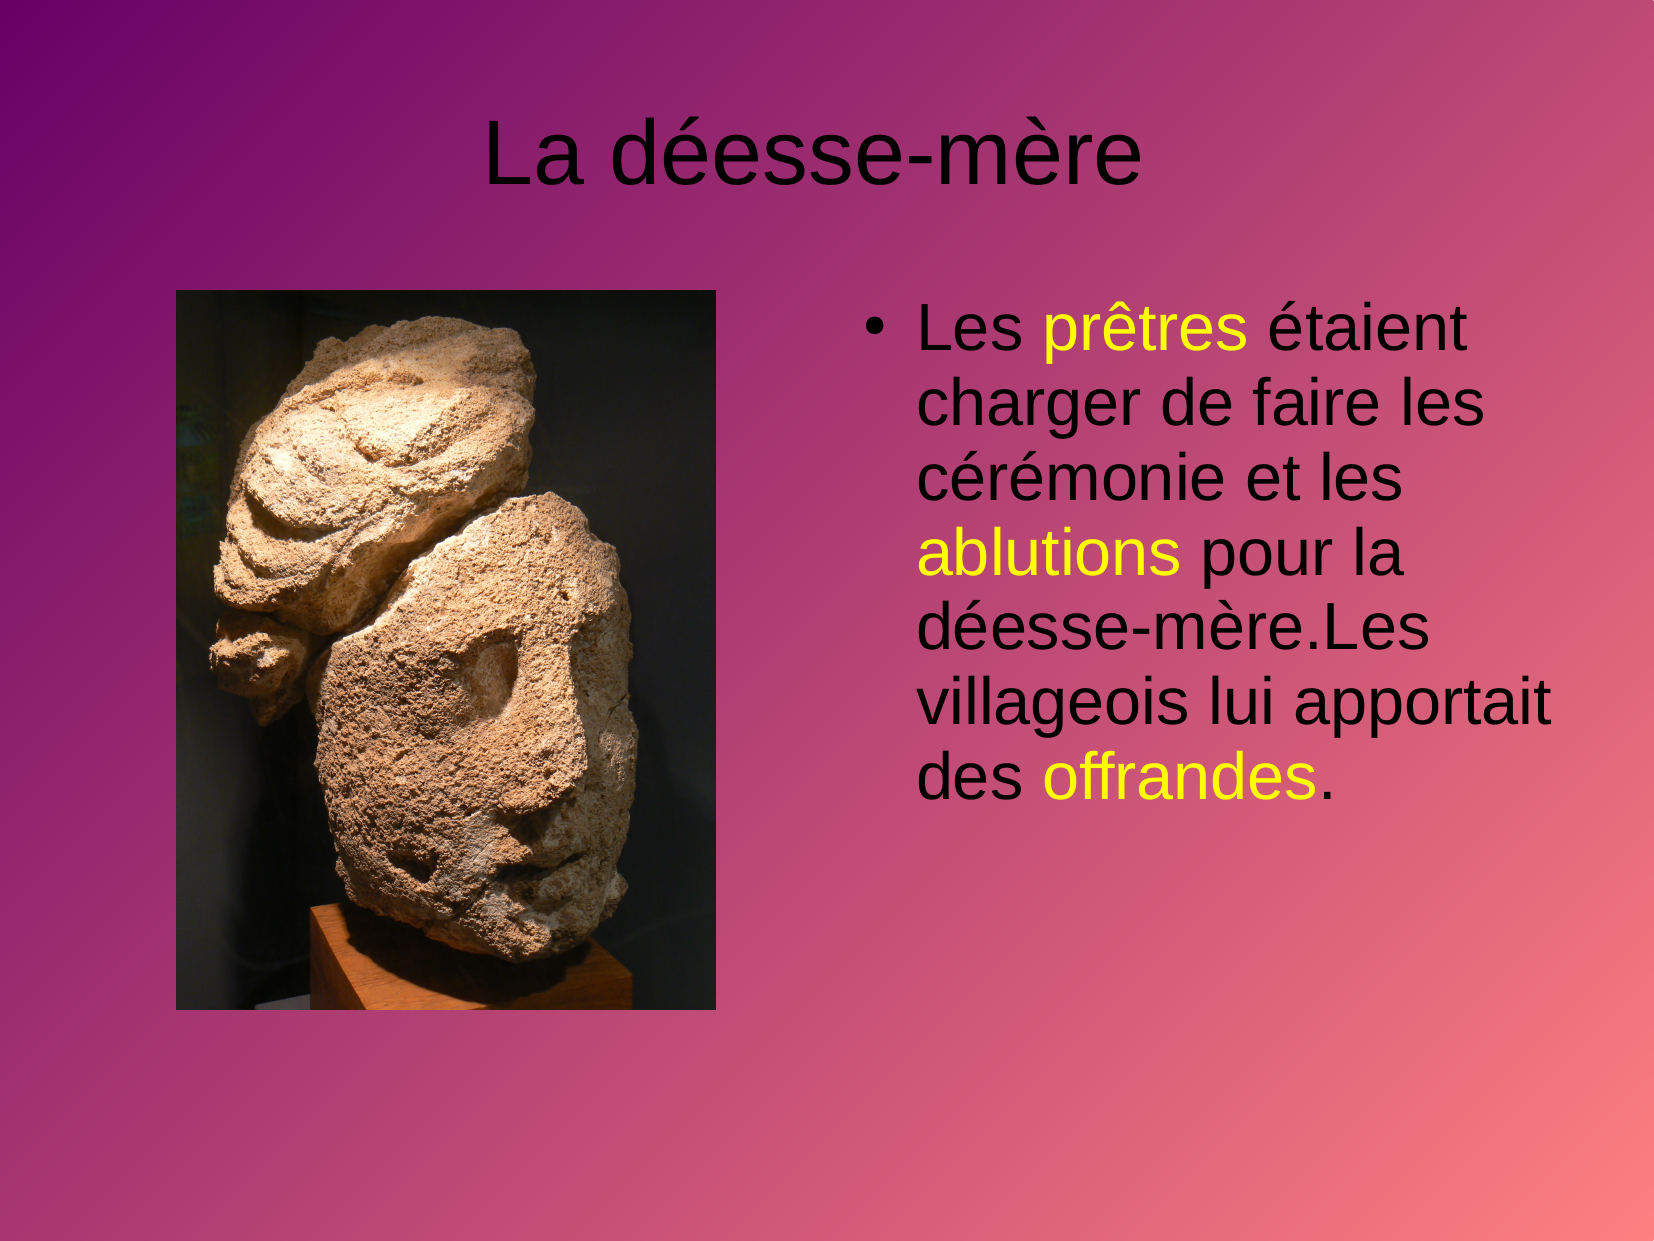

# La déesse-mère
Les prêtres étaient charger de faire les cérémonie et les ablutions pour la déesse-mère.Les villageois lui apportait des offrandes.